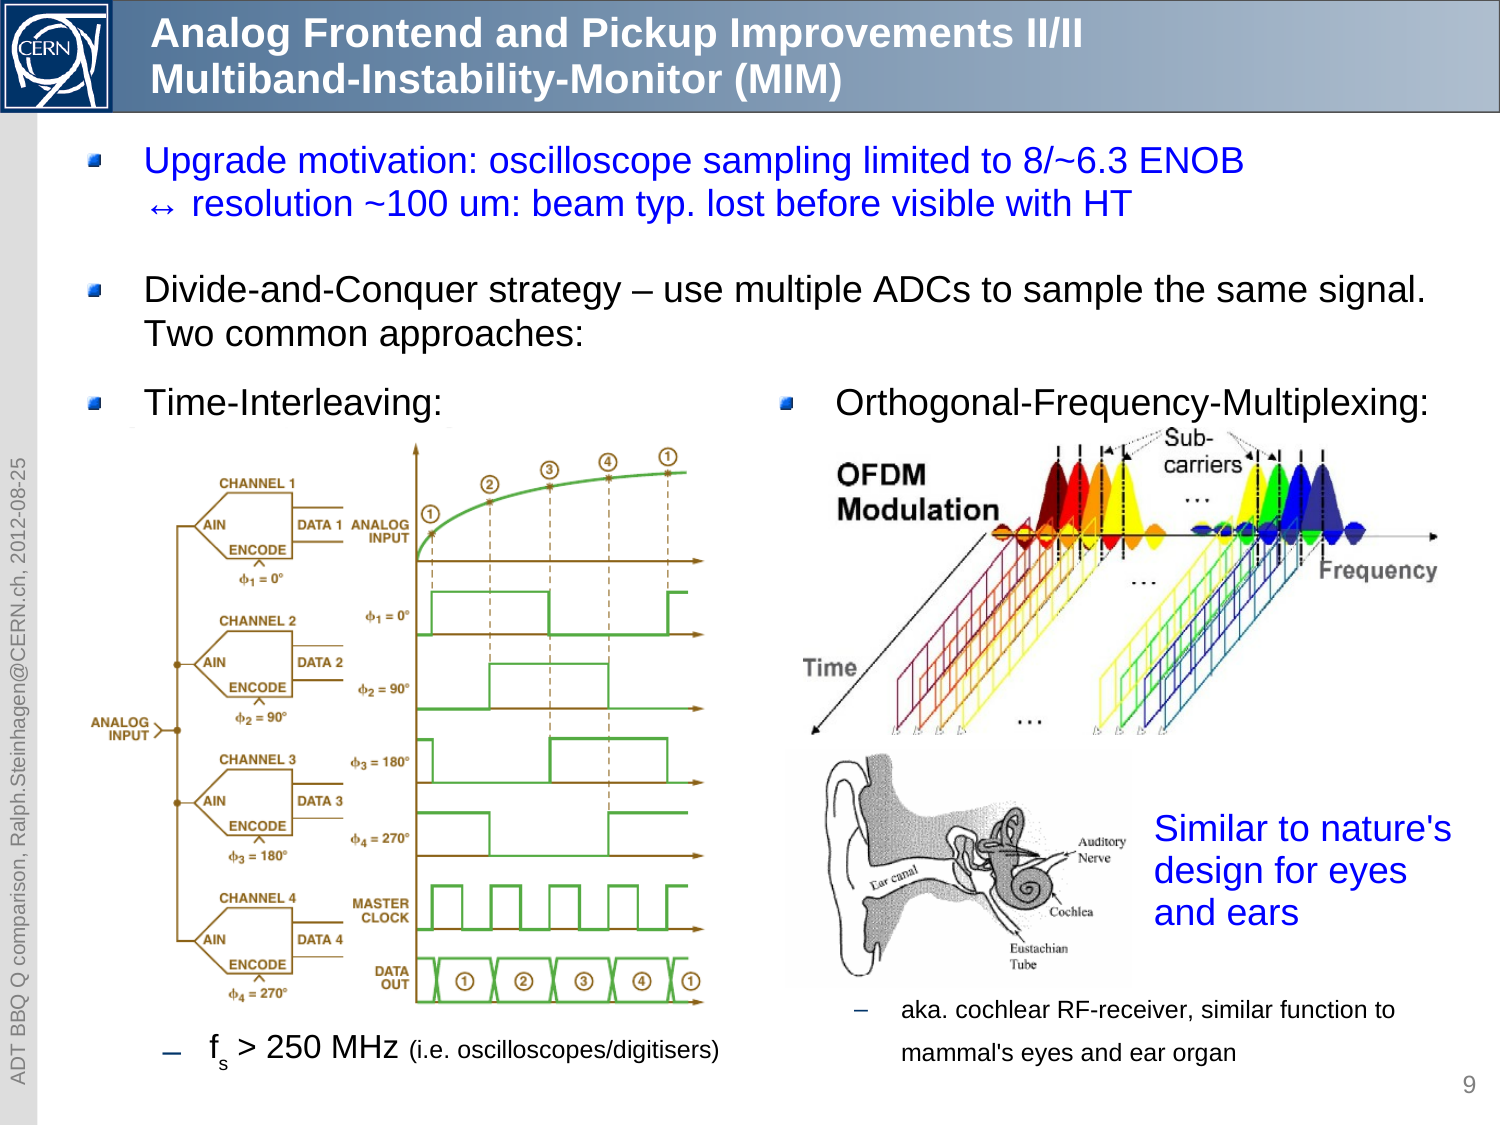

# Analog Frontend and Pickup Improvements II/II Multiband-Instability-Monitor (MIM)
Upgrade motivation: oscilloscope sampling limited to 8/~6.3 ENOB 	 ↔ resolution ~100 um: beam typ. lost before visible with HT
Divide-and-Conquer strategy – use multiple ADCs to sample the same signal. Two common approaches:
Time-Interleaving:
fs > 250 MHz (i.e. oscilloscopes/digitisers)
Orthogonal-Frequency-Multiplexing:
aka. cochlear RF-receiver, similar function to mammal's eyes and ear organ
Similar to nature's
design for eyes
and ears